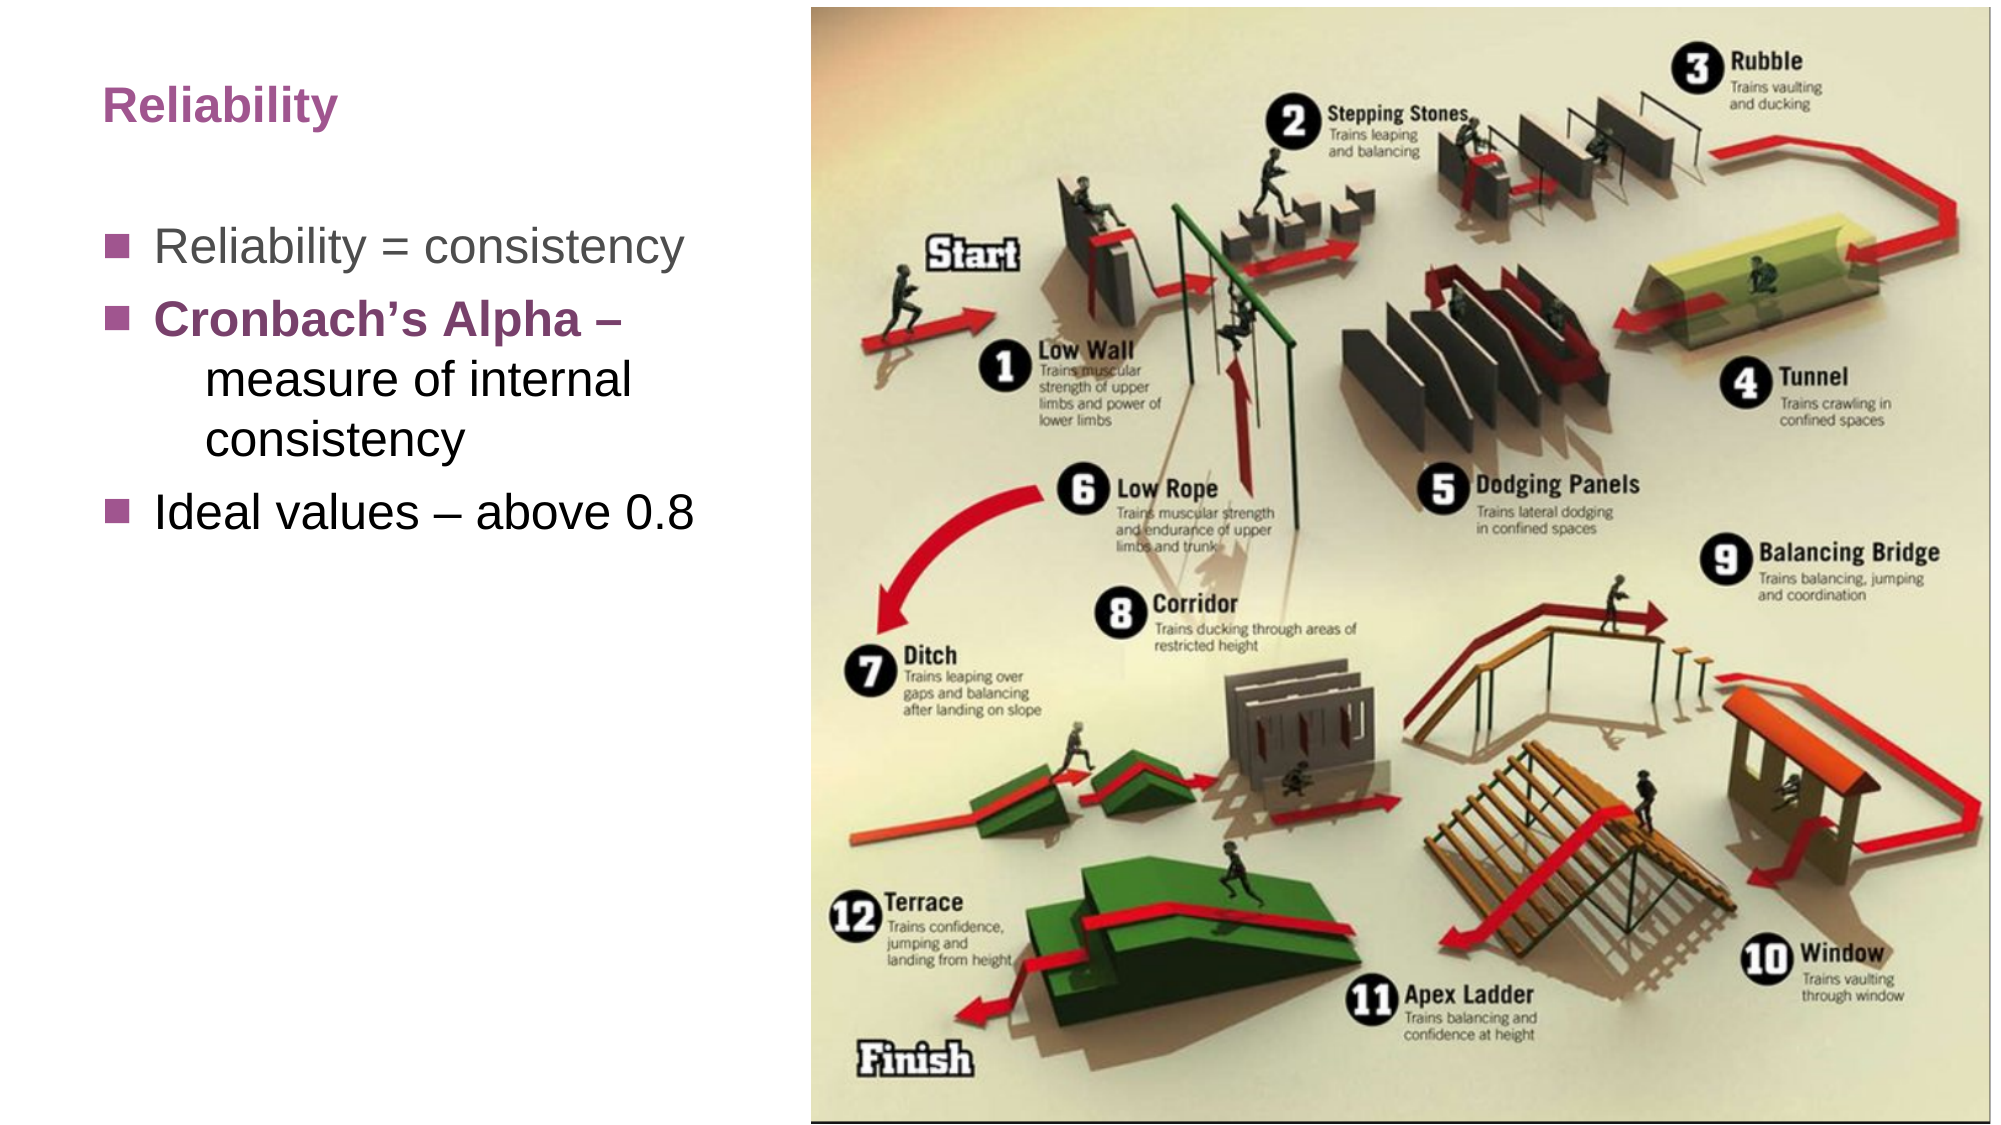

# Reliability
Reliability = consistency
Cronbach’s Alpha – measure of internal consistency
Ideal values – above 0.8